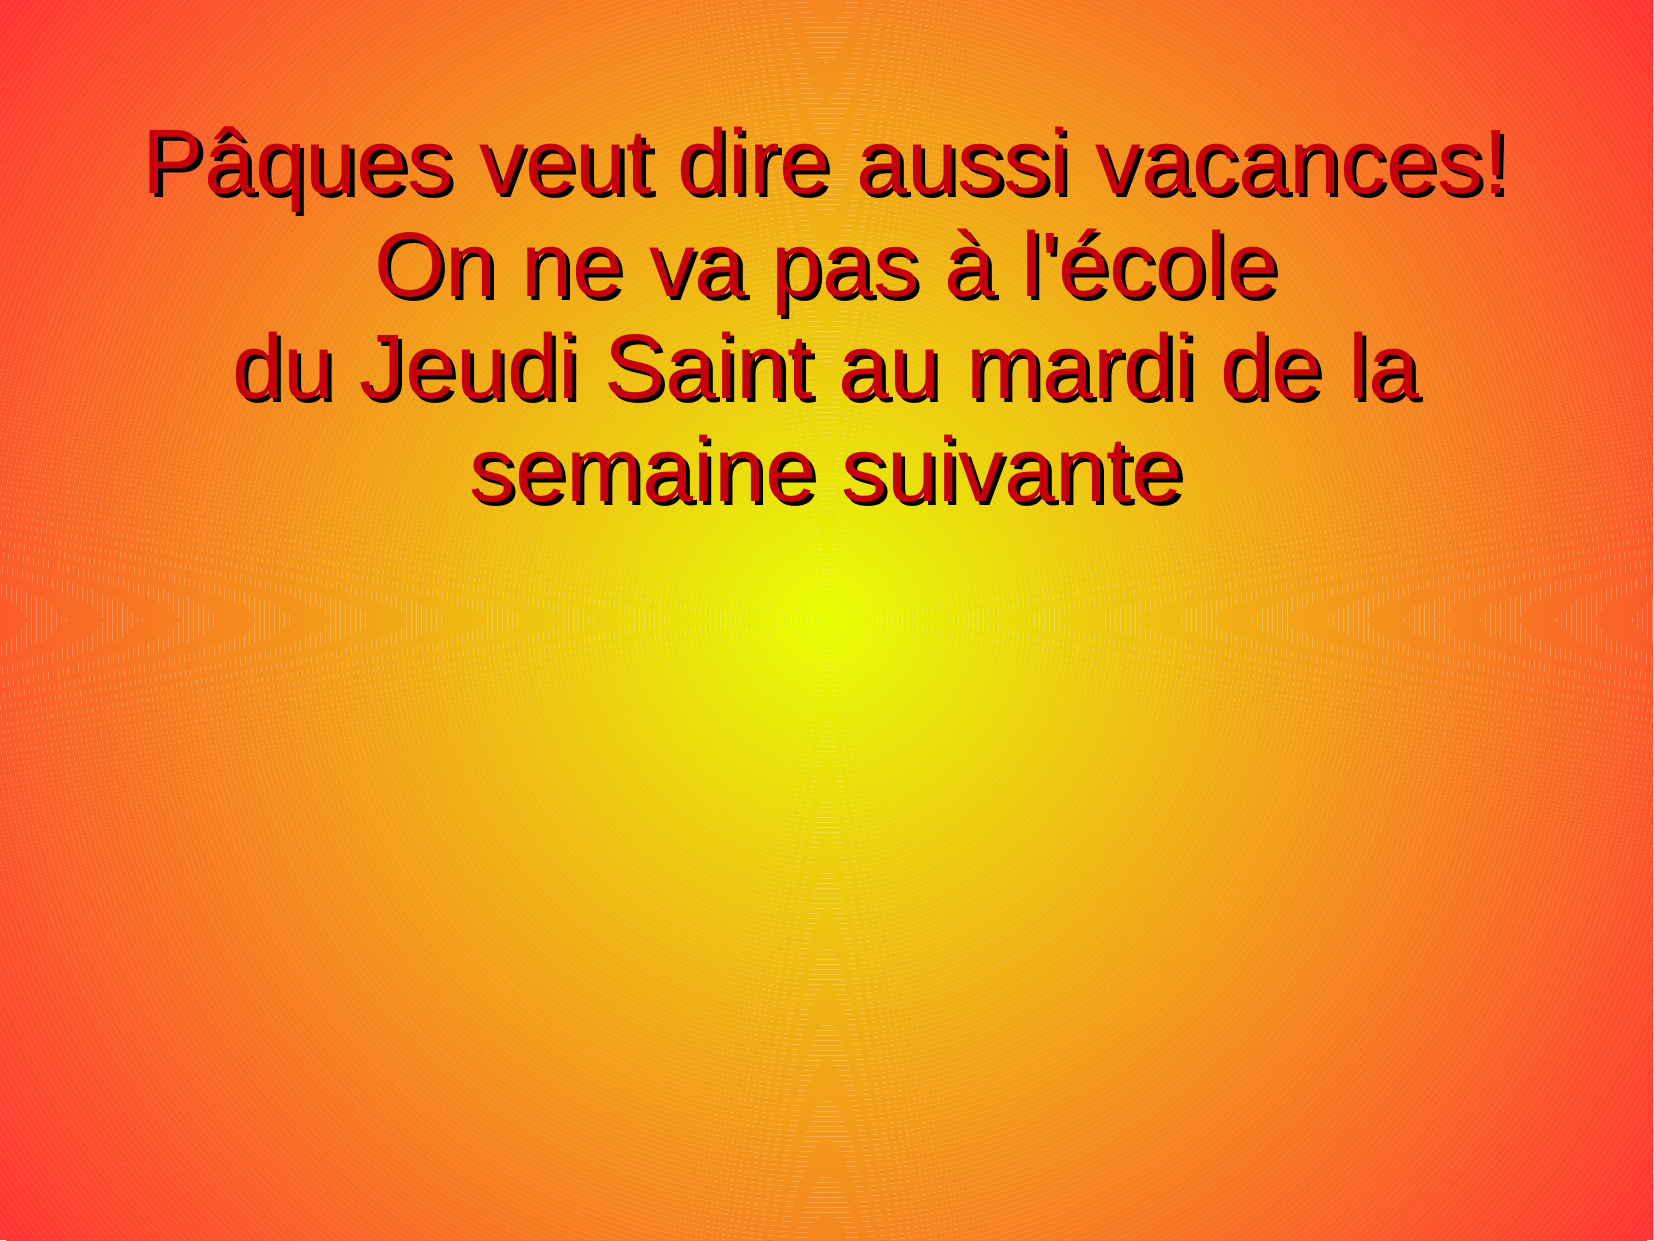

# Pâques veut dire aussi vacances! On ne va pas à l'école du Jeudi Saint au mardi de la semaine suivante